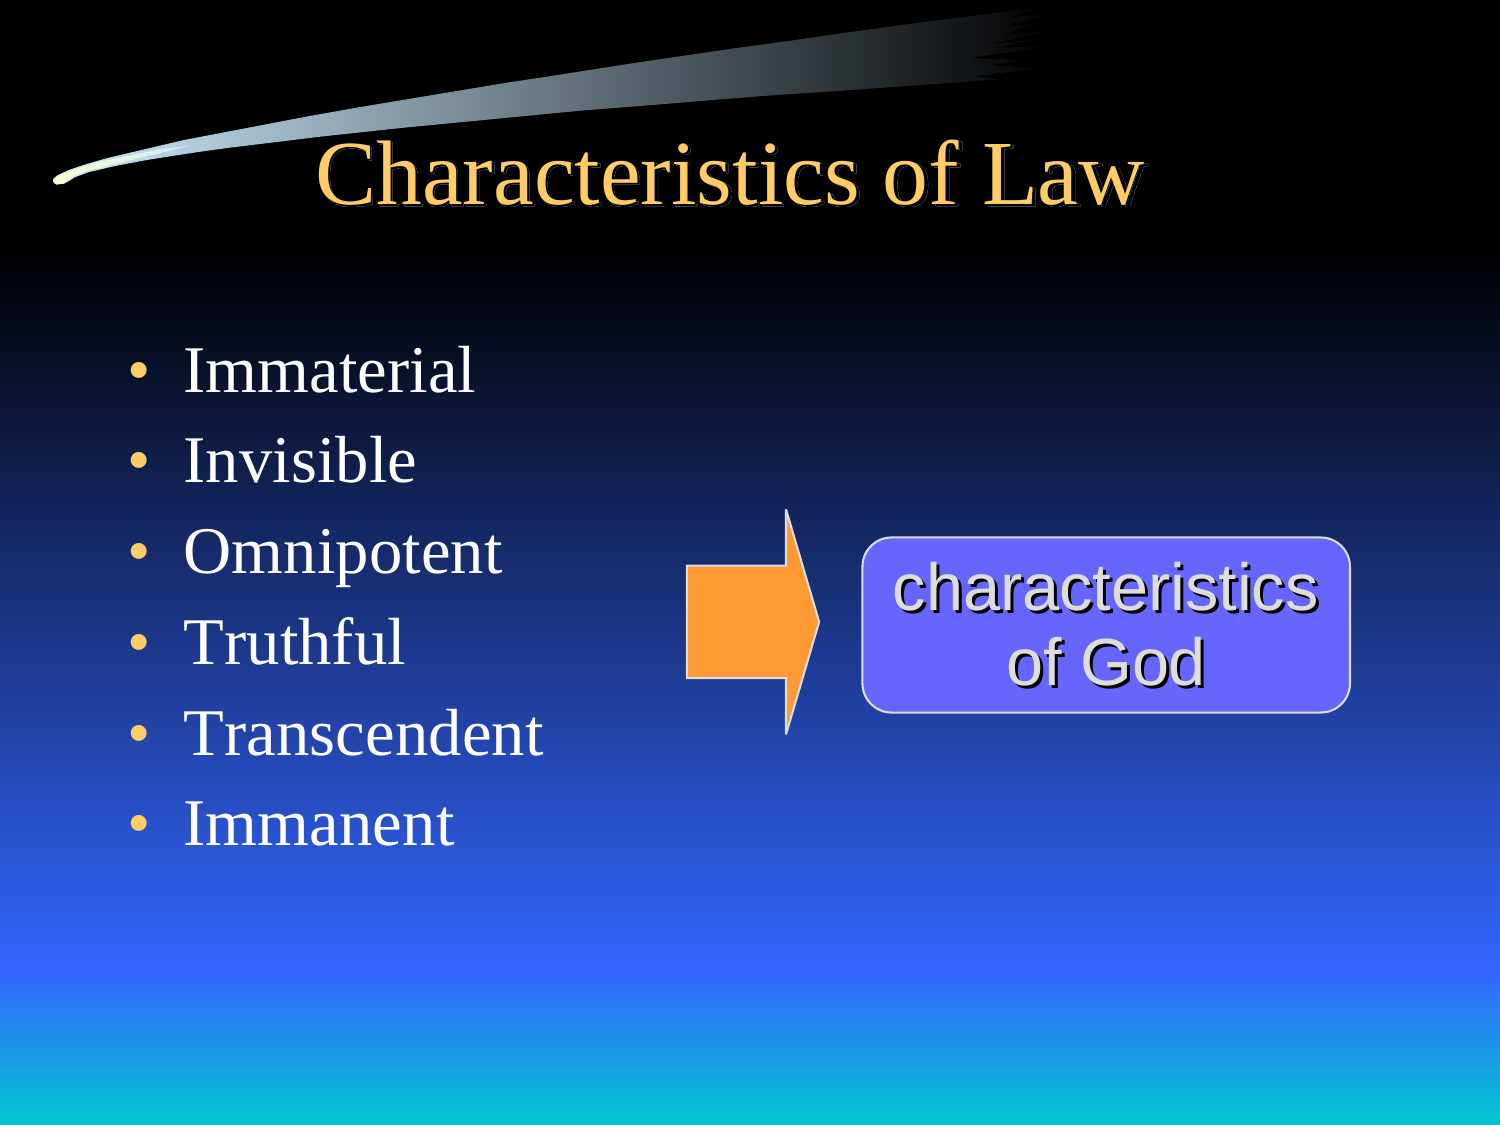

# Characteristics of Law
Immaterial
Invisible
Omnipotent
Truthful
Transcendent
Immanent
characteristics
of God